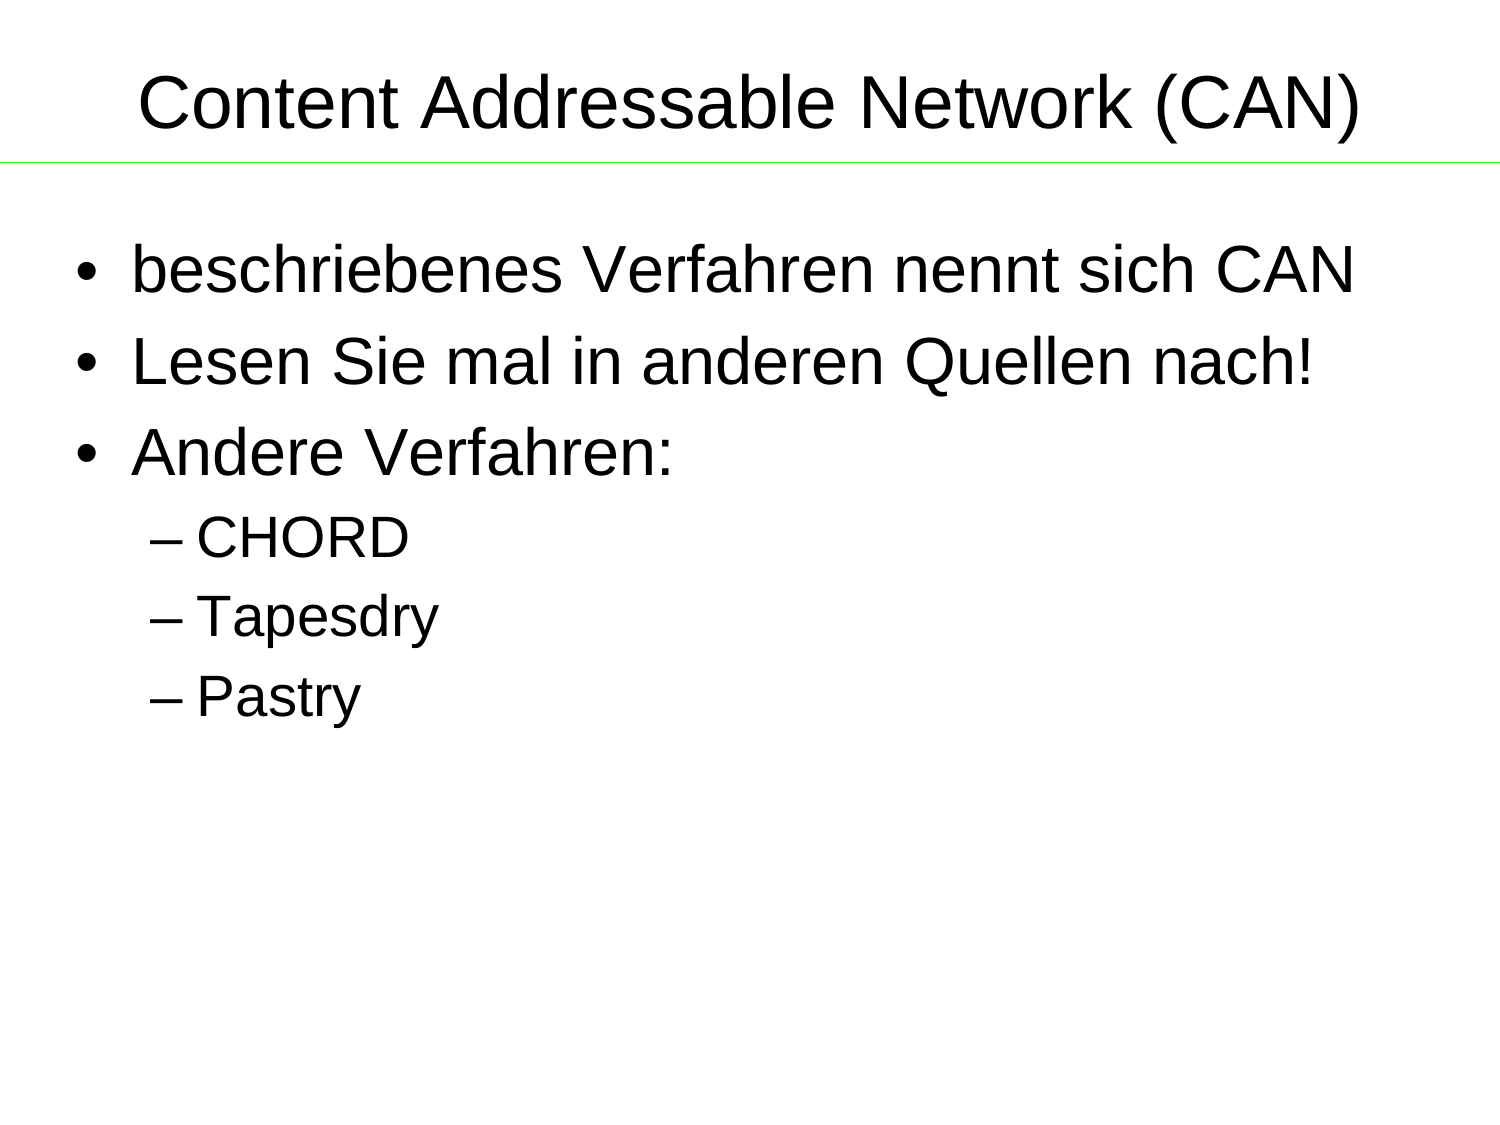

# Content Addressable Network (CAN)
beschriebenes Verfahren nennt sich CAN
Lesen Sie mal in anderen Quellen nach!
Andere Verfahren:
CHORD
Tapesdry
Pastry